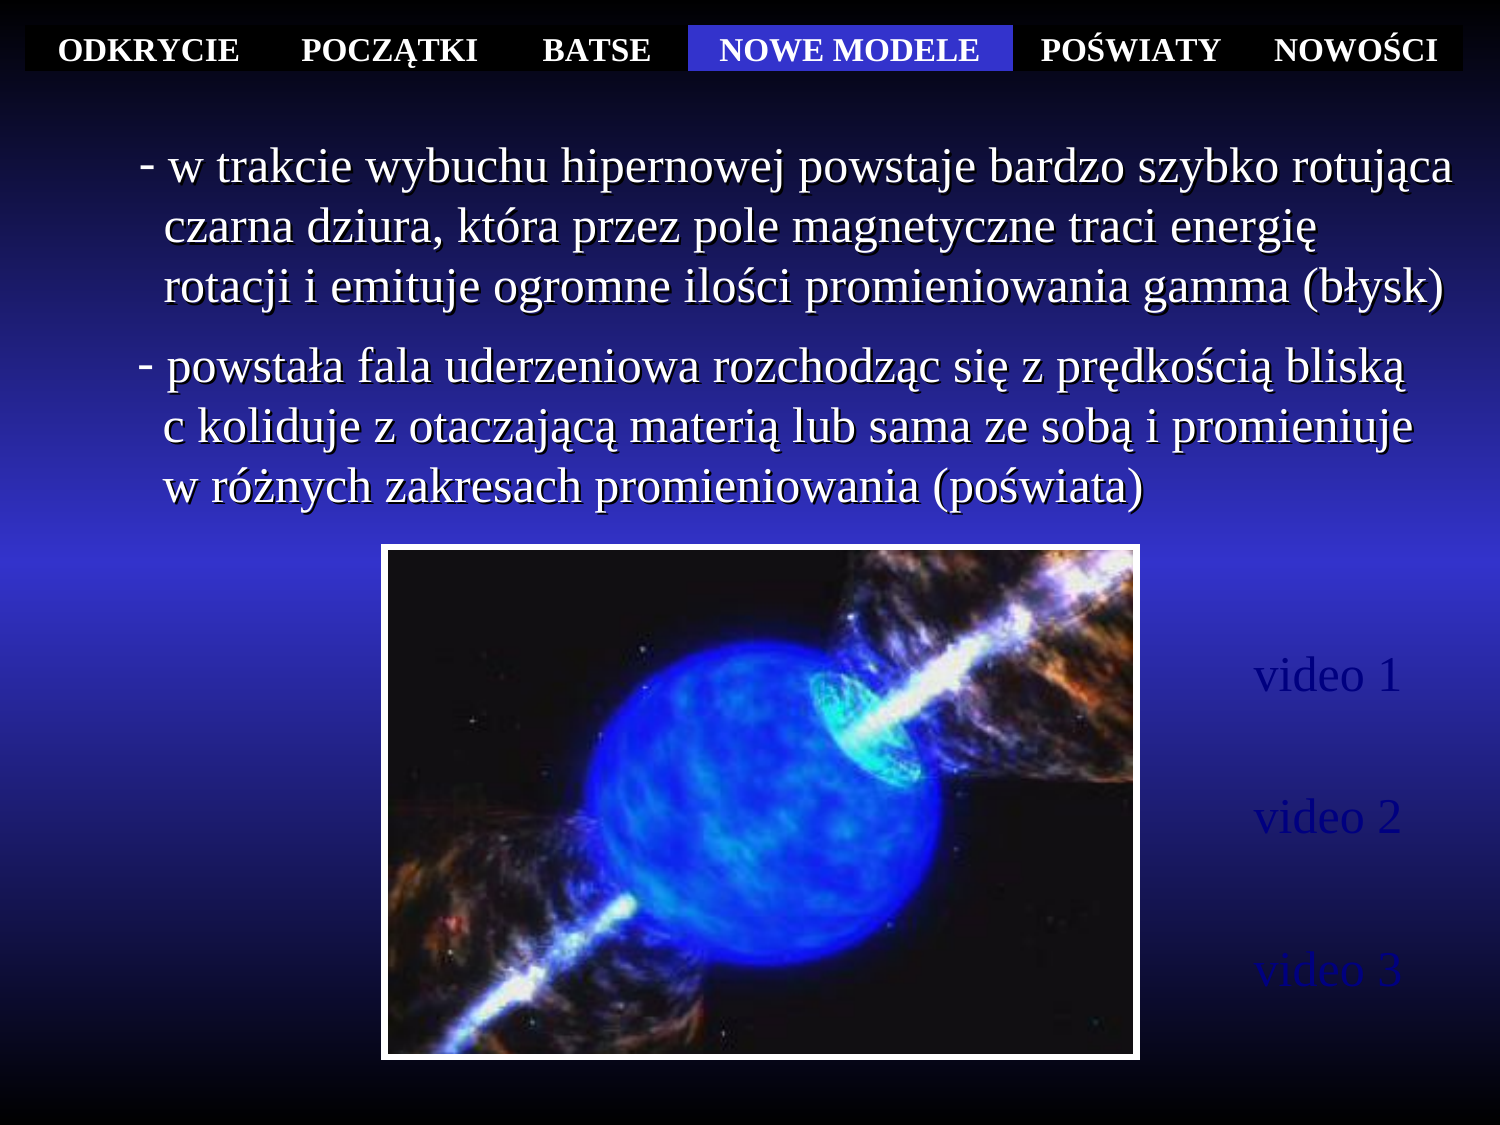

| ODKRYCIE | POCZĄTKI | BATSE | NOWE MODELE | POŚWIATY | NOWOŚCI |
| --- | --- | --- | --- | --- | --- |
 w trakcie wybuchu hipernowej powstaje bardzo szybko rotująca
 czarna dziura, która przez pole magnetyczne traci energię
 rotacji i emituje ogromne ilości promieniowania gamma (błysk)
 powstała fala uderzeniowa rozchodząc się z prędkością bliską
 c koliduje z otaczającą materią lub sama ze sobą i promieniuje
 w różnych zakresach promieniowania (poświata)
video 1
video 2
video 3